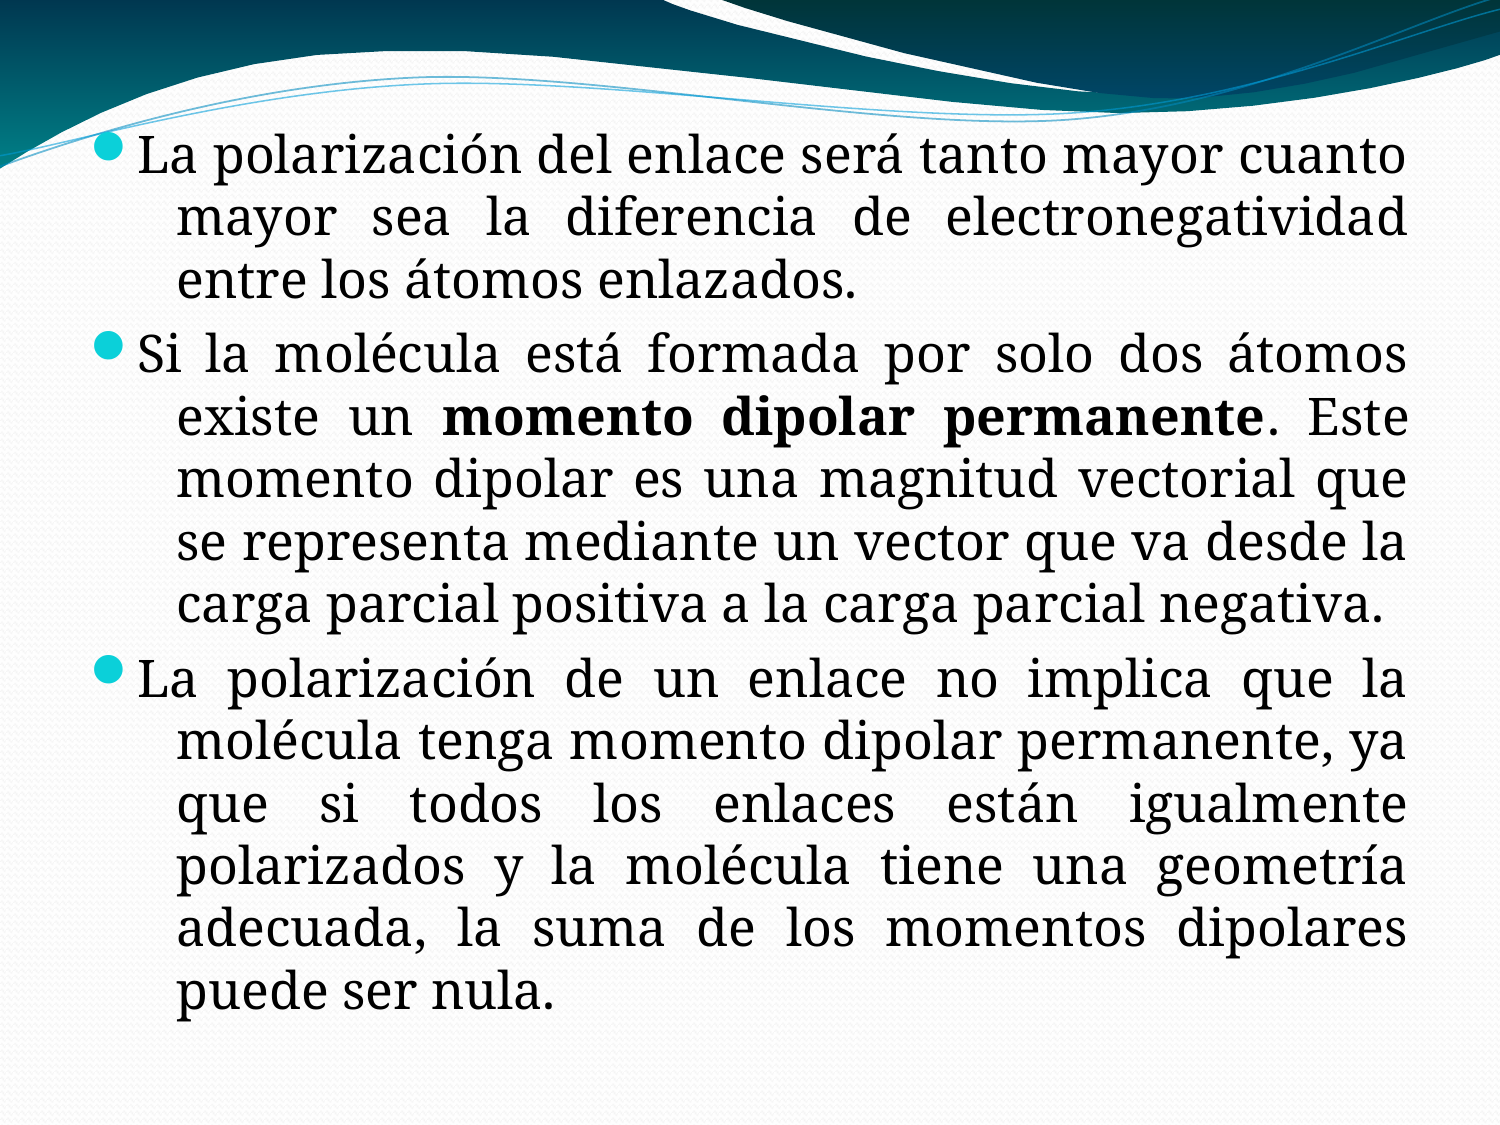

# La polarización del enlace será tanto mayor cuanto mayor sea la diferencia de electronegatividad entre los átomos enlazados.
Si la molécula está formada por solo dos átomos existe un momento dipolar permanente. Este momento dipolar es una magnitud vectorial que se representa mediante un vector que va desde la carga parcial positiva a la carga parcial negativa.
La polarización de un enlace no implica que la molécula tenga momento dipolar permanente, ya que si todos los enlaces están igualmente polarizados y la molécula tiene una geometría adecuada, la suma de los momentos dipolares puede ser nula.